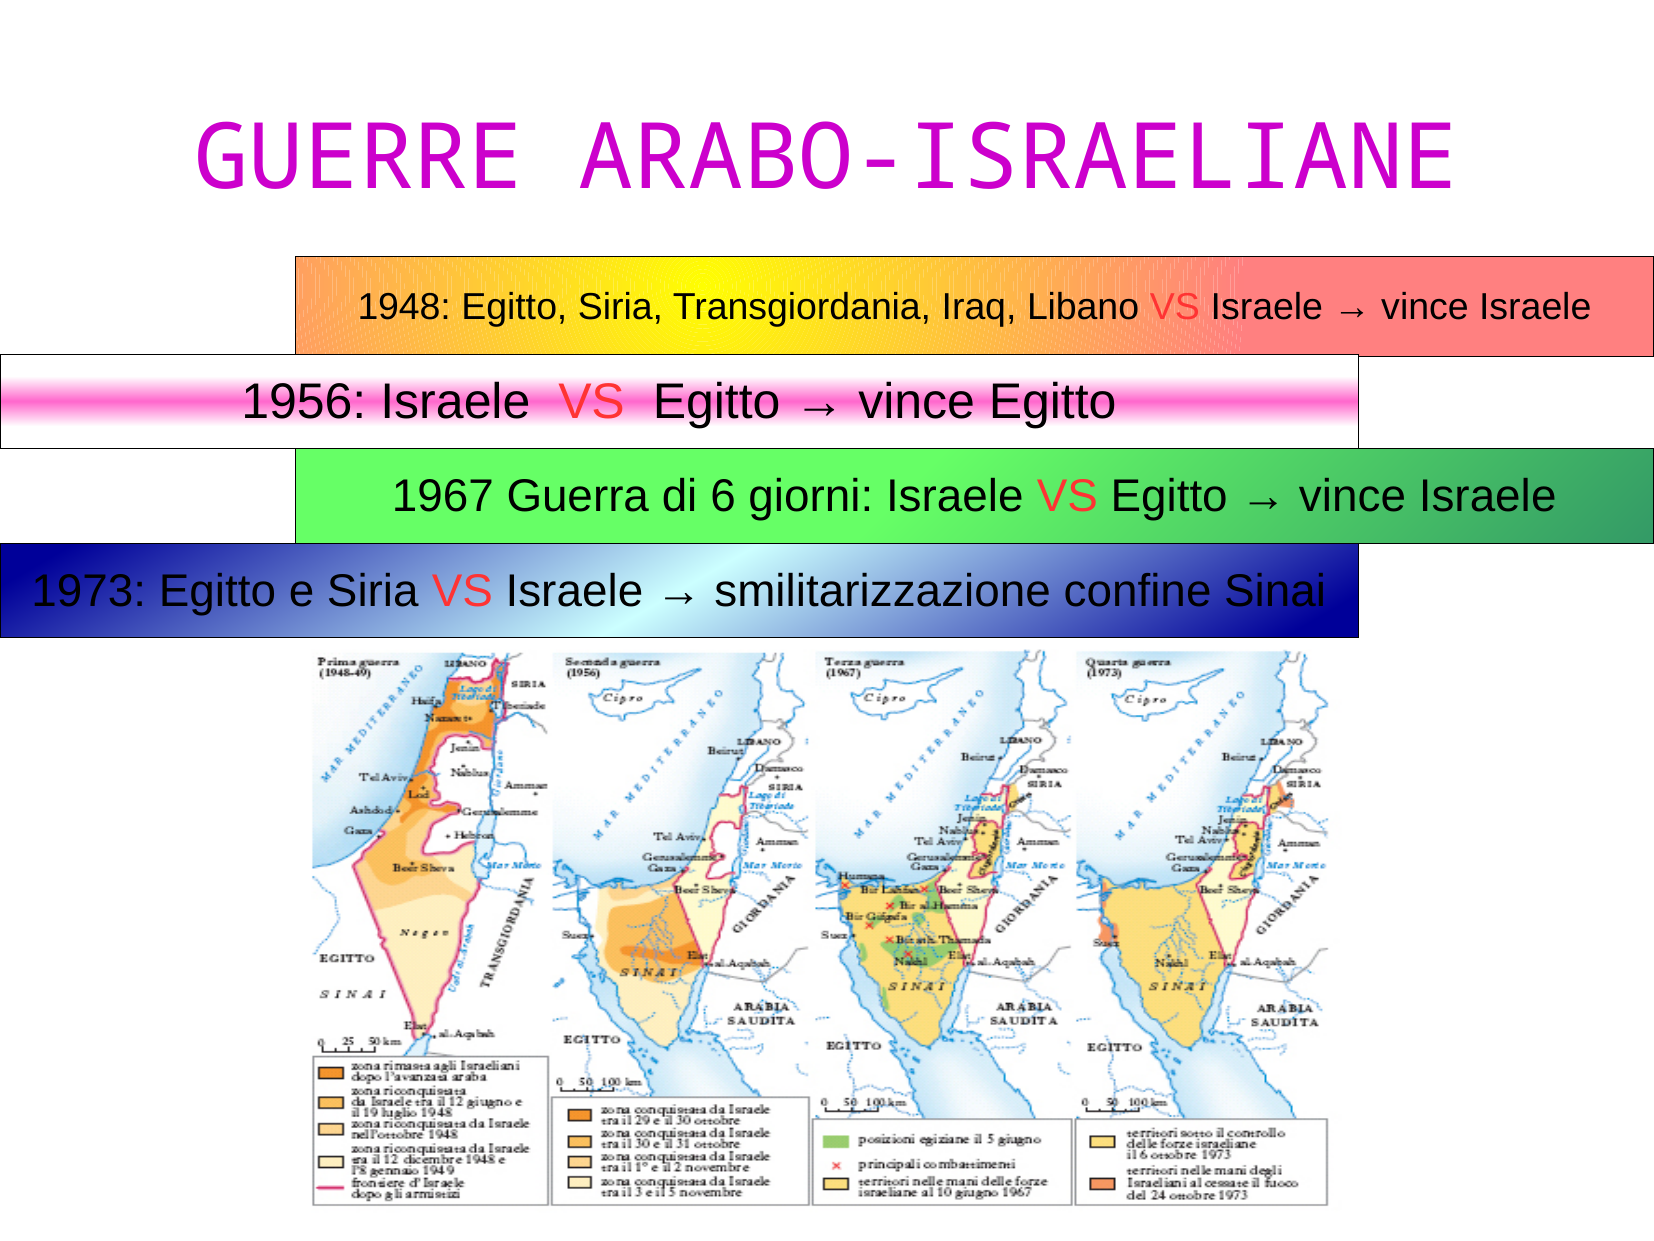

# GUERRE ARABO-ISRAELIANE
1948: Egitto, Siria, Transgiordania, Iraq, Libano VS Israele → vince Israele
1956: Israele VS Egitto → vince Egitto
1967 Guerra di 6 giorni: Israele VS Egitto → vince Israele
1973: Egitto e Siria VS Israele → smilitarizzazione confine Sinai